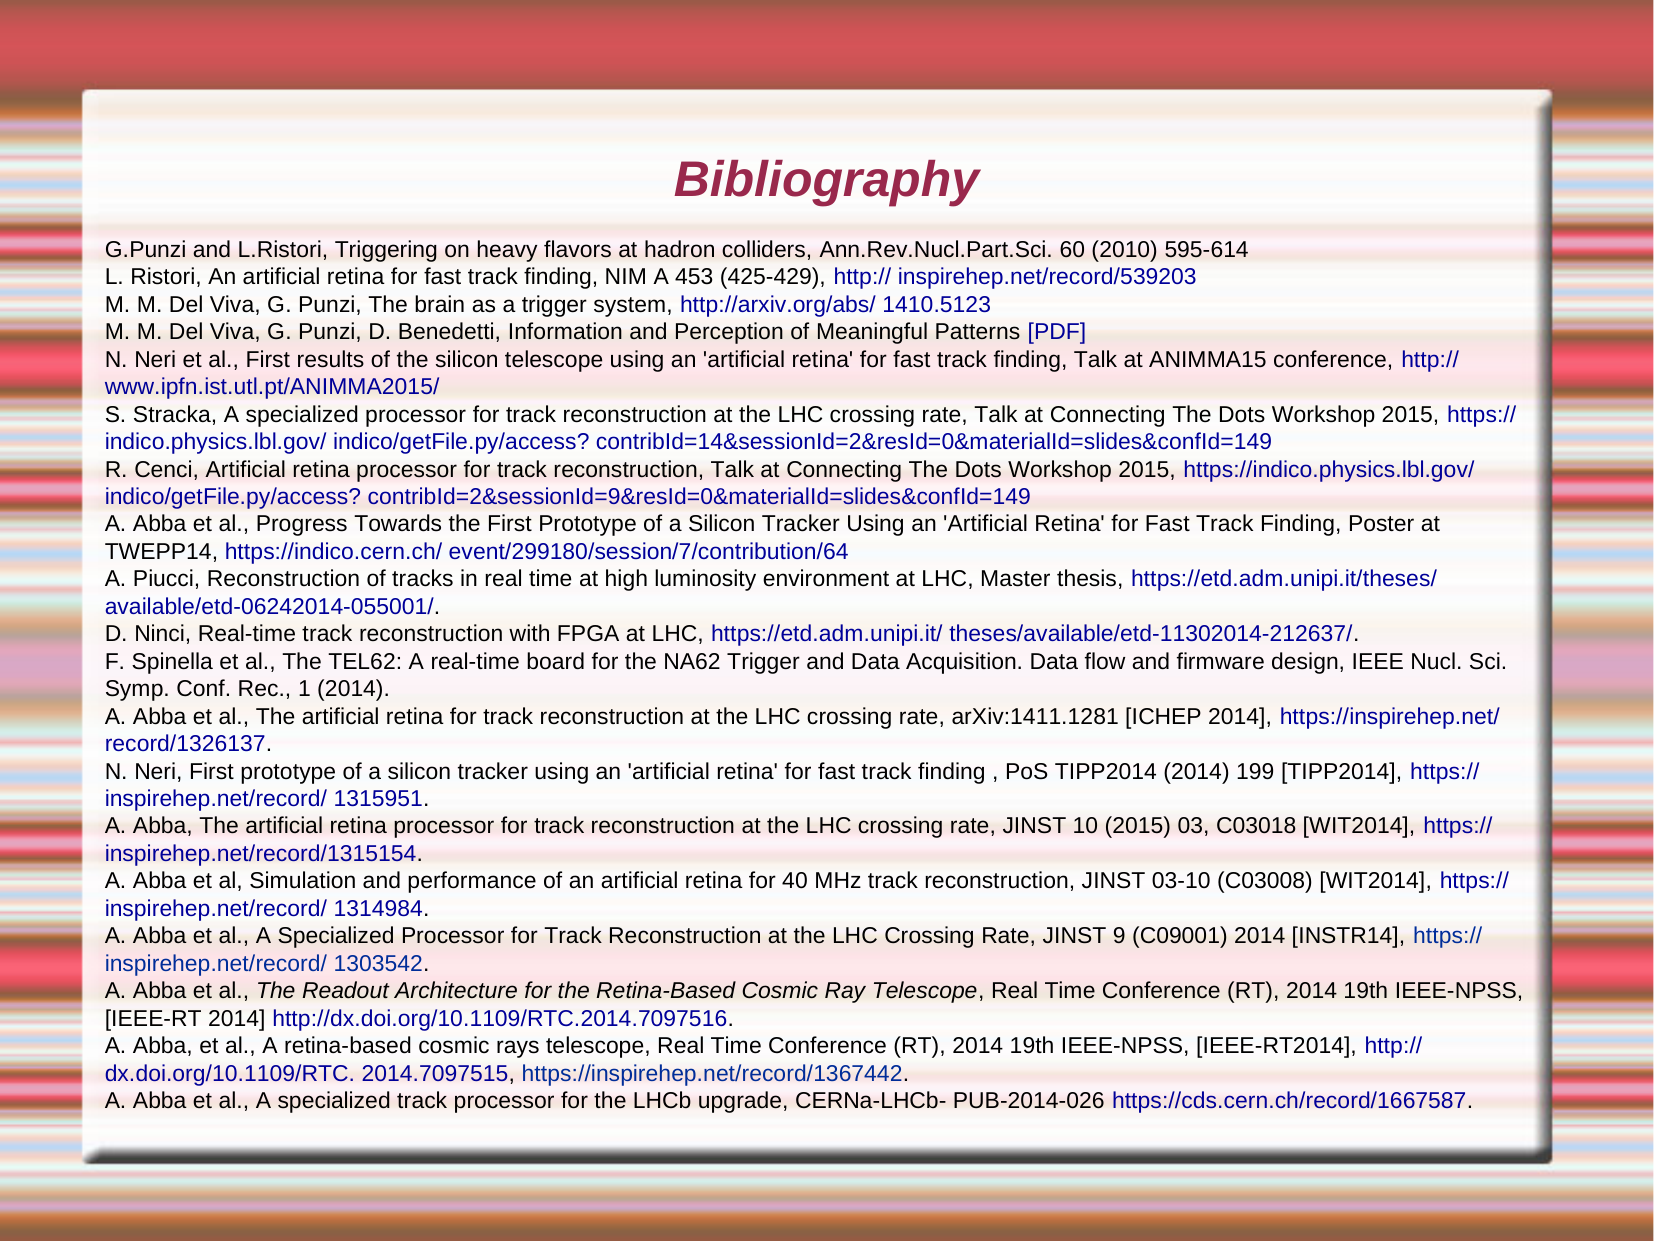

# Bibliography
G.Punzi and L.Ristori, Triggering on heavy flavors at hadron colliders, Ann.Rev.Nucl.Part.Sci. 60 (2010) 595-614
L. Ristori, An artificial retina for fast track finding, NIM A 453 (425-429), http:// inspirehep.net/record/539203
M. M. Del Viva, G. Punzi, The brain as a trigger system, http://arxiv.org/abs/ 1410.5123
M. M. Del Viva, G. Punzi, D. Benedetti, Information and Perception of Meaningful Patterns [PDF]
N. Neri et al., First results of the silicon telescope using an 'artificial retina' for fast track finding, Talk at ANIMMA15 conference, http://www.ipfn.ist.utl.pt/ANIMMA2015/
S. Stracka, A specialized processor for track reconstruction at the LHC crossing rate, Talk at Connecting The Dots Workshop 2015, https://indico.physics.lbl.gov/ indico/getFile.py/access? contribId=14&sessionId=2&resId=0&materialId=slides&confId=149
R. Cenci, Artificial retina processor for track reconstruction, Talk at Connecting The Dots Workshop 2015, https://indico.physics.lbl.gov/indico/getFile.py/access? contribId=2&sessionId=9&resId=0&materialId=slides&confId=149
A. Abba et al., Progress Towards the First Prototype of a Silicon Tracker Using an 'Artificial Retina' for Fast Track Finding, Poster at TWEPP14, https://indico.cern.ch/ event/299180/session/7/contribution/64
A. Piucci, Reconstruction of tracks in real time at high luminosity environment at LHC, Master thesis, https://etd.adm.unipi.it/theses/available/etd-06242014-055001/.
D. Ninci, Real-time track reconstruction with FPGA at LHC, https://etd.adm.unipi.it/ theses/available/etd-11302014-212637/.
F. Spinella et al., The TEL62: A real-time board for the NA62 Trigger and Data Acquisition. Data flow and firmware design, IEEE Nucl. Sci. Symp. Conf. Rec., 1 (2014).
A. Abba et al., The artificial retina for track reconstruction at the LHC crossing rate, arXiv:1411.1281 [ICHEP 2014], https://inspirehep.net/record/1326137.
N. Neri, First prototype of a silicon tracker using an 'artificial retina' for fast track finding , PoS TIPP2014 (2014) 199 [TIPP2014], https://inspirehep.net/record/ 1315951.
A. Abba, The artificial retina processor for track reconstruction at the LHC crossing rate, JINST 10 (2015) 03, C03018 [WIT2014], https://inspirehep.net/record/1315154.
A. Abba et al, Simulation and performance of an artificial retina for 40 MHz track reconstruction, JINST 03-10 (C03008) [WIT2014], https://inspirehep.net/record/ 1314984.
A. Abba et al., A Specialized Processor for Track Reconstruction at the LHC Crossing Rate, JINST 9 (C09001) 2014 [INSTR14], https://inspirehep.net/record/ 1303542.
A. Abba et al., The Readout Architecture for the Retina-Based Cosmic Ray Telescope, Real Time Conference (RT), 2014 19th IEEE-NPSS, [IEEE-RT 2014] http://dx.doi.org/10.1109/RTC.2014.7097516.
A. Abba, et al., A retina-based cosmic rays telescope, Real Time Conference (RT), 2014 19th IEEE-NPSS, [IEEE-RT2014], http://dx.doi.org/10.1109/RTC. 2014.7097515, https://inspirehep.net/record/1367442.
A. Abba et al., A specialized track processor for the LHCb upgrade, CERNa-LHCb- PUB-2014-026 https://cds.cern.ch/record/1667587.